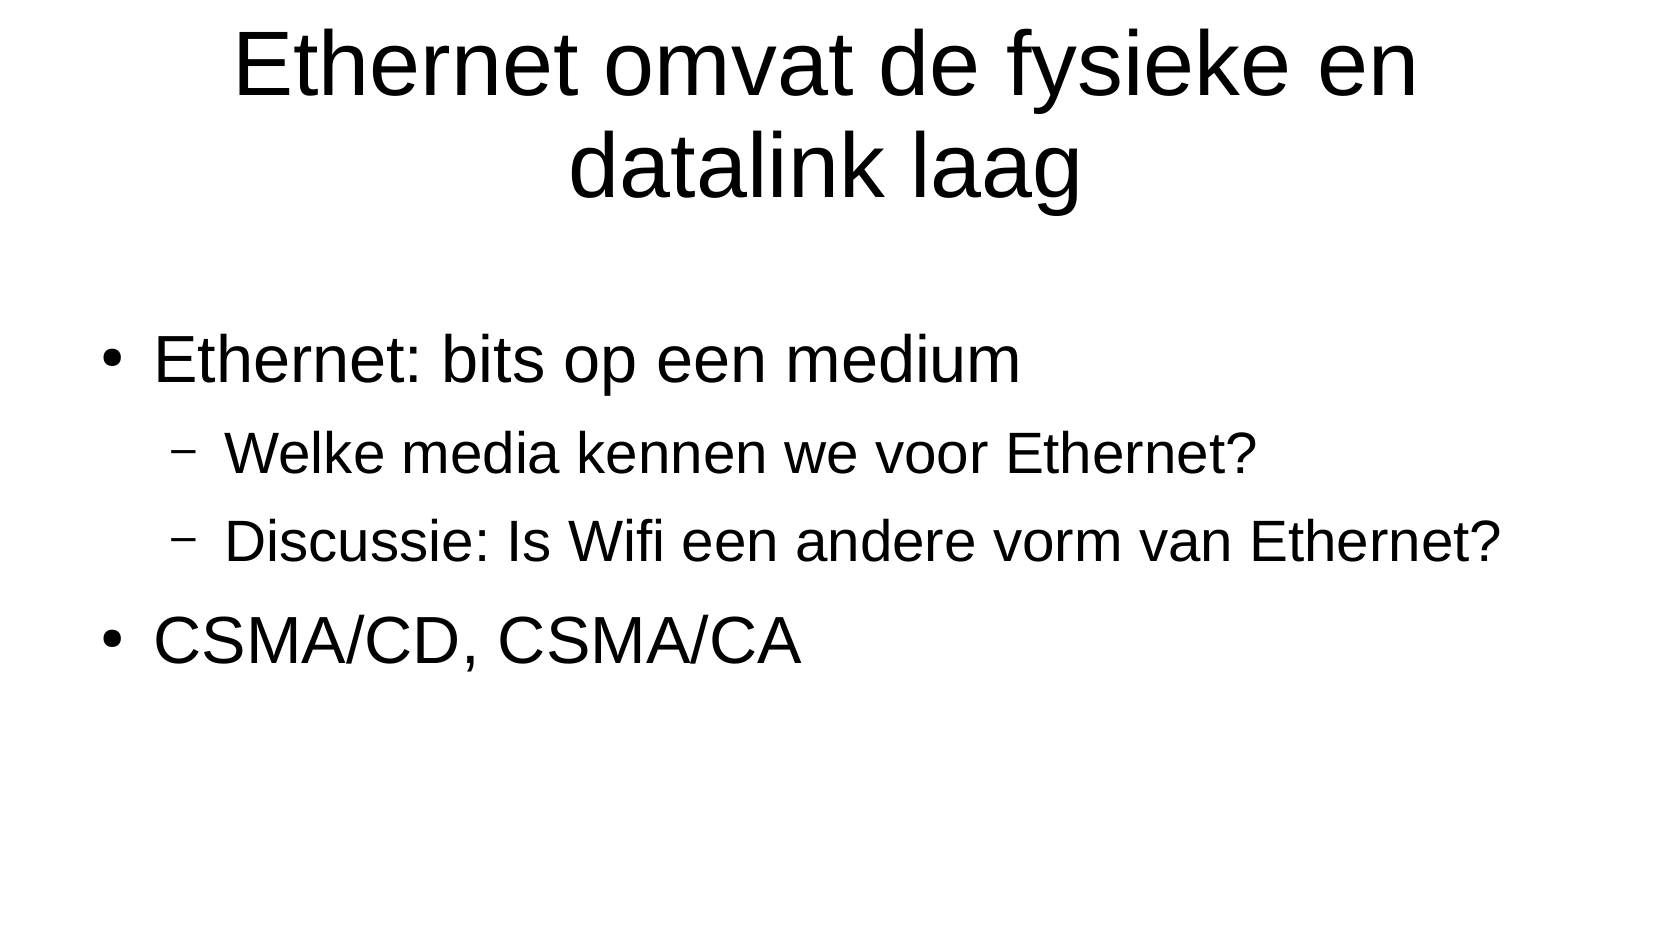

# Ethernet omvat de fysieke en datalink laag
Ethernet: bits op een medium
Welke media kennen we voor Ethernet?
Discussie: Is Wifi een andere vorm van Ethernet?
CSMA/CD, CSMA/CA